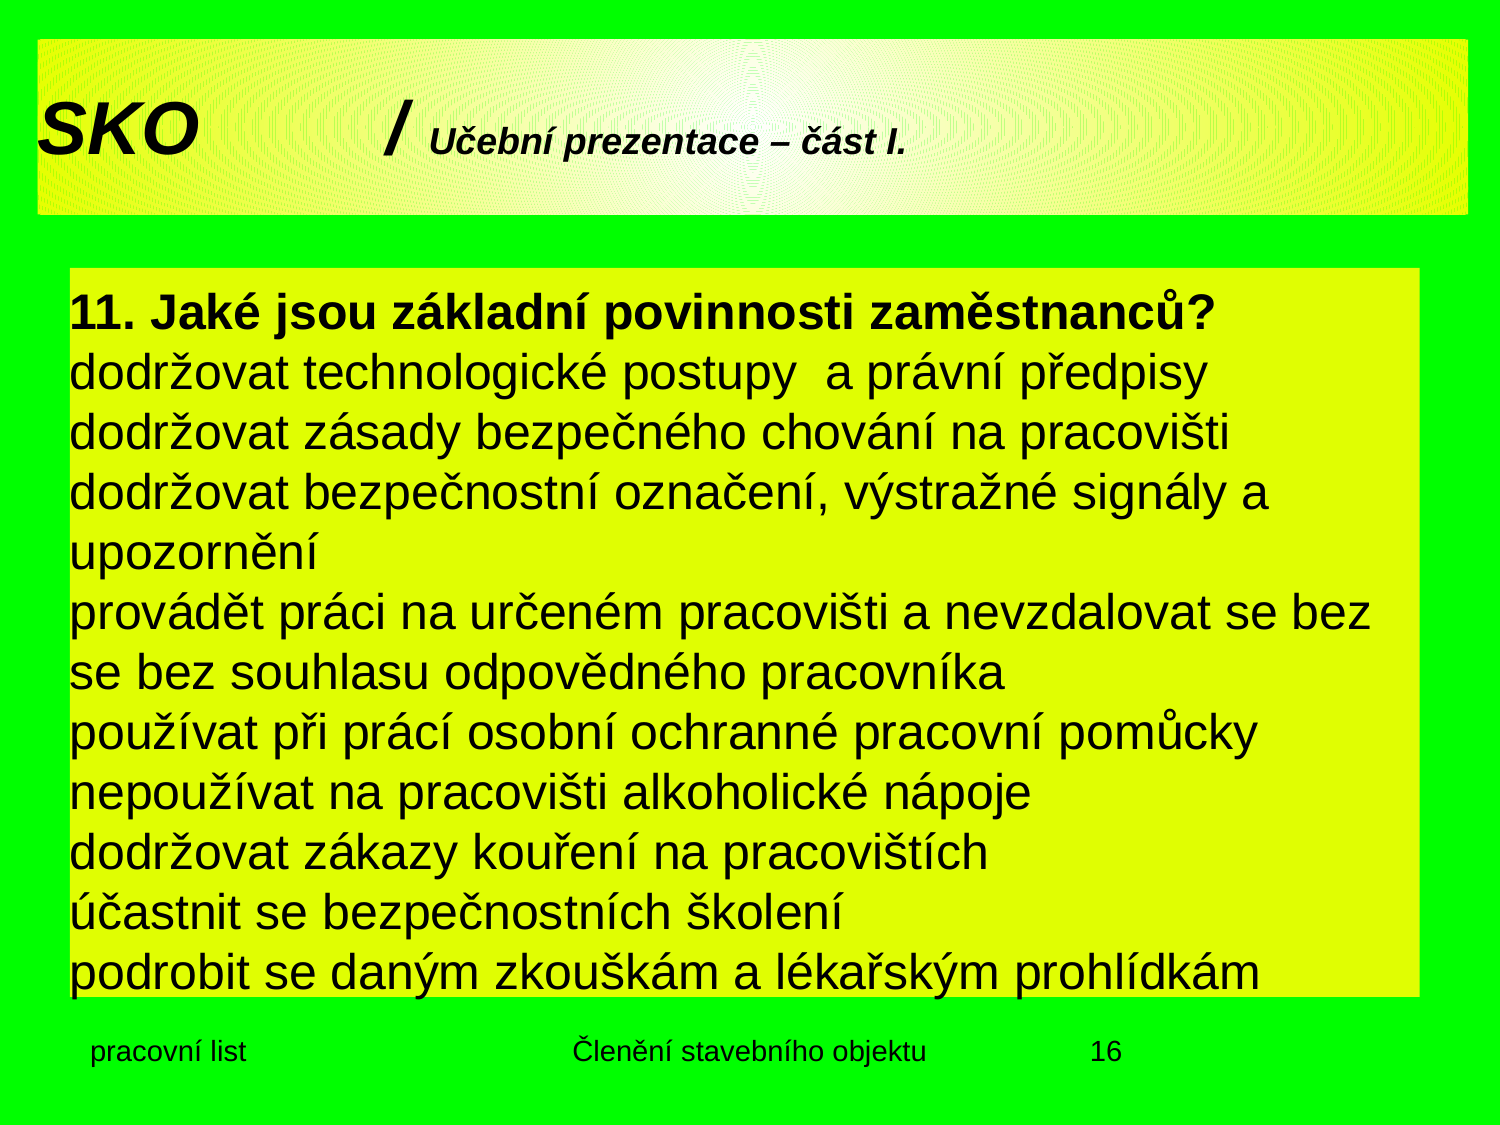

SKO / Učební prezentace – část I.
11. Jaké jsou základní povinnosti zaměstnanců?
dodržovat technologické postupy a právní předpisy
dodržovat zásady bezpečného chování na pracovišti
dodržovat bezpečnostní označení, výstražné signály a upozornění
provádět práci na určeném pracovišti a nevzdalovat se bez se bez souhlasu odpovědného pracovníka
používat při prácí osobní ochranné pracovní pomůcky
nepoužívat na pracovišti alkoholické nápoje
dodržovat zákazy kouření na pracovištích
účastnit se bezpečnostních školení
podrobit se daným zkouškám a lékařským prohlídkám
pracovní list
Členění stavebního objektu